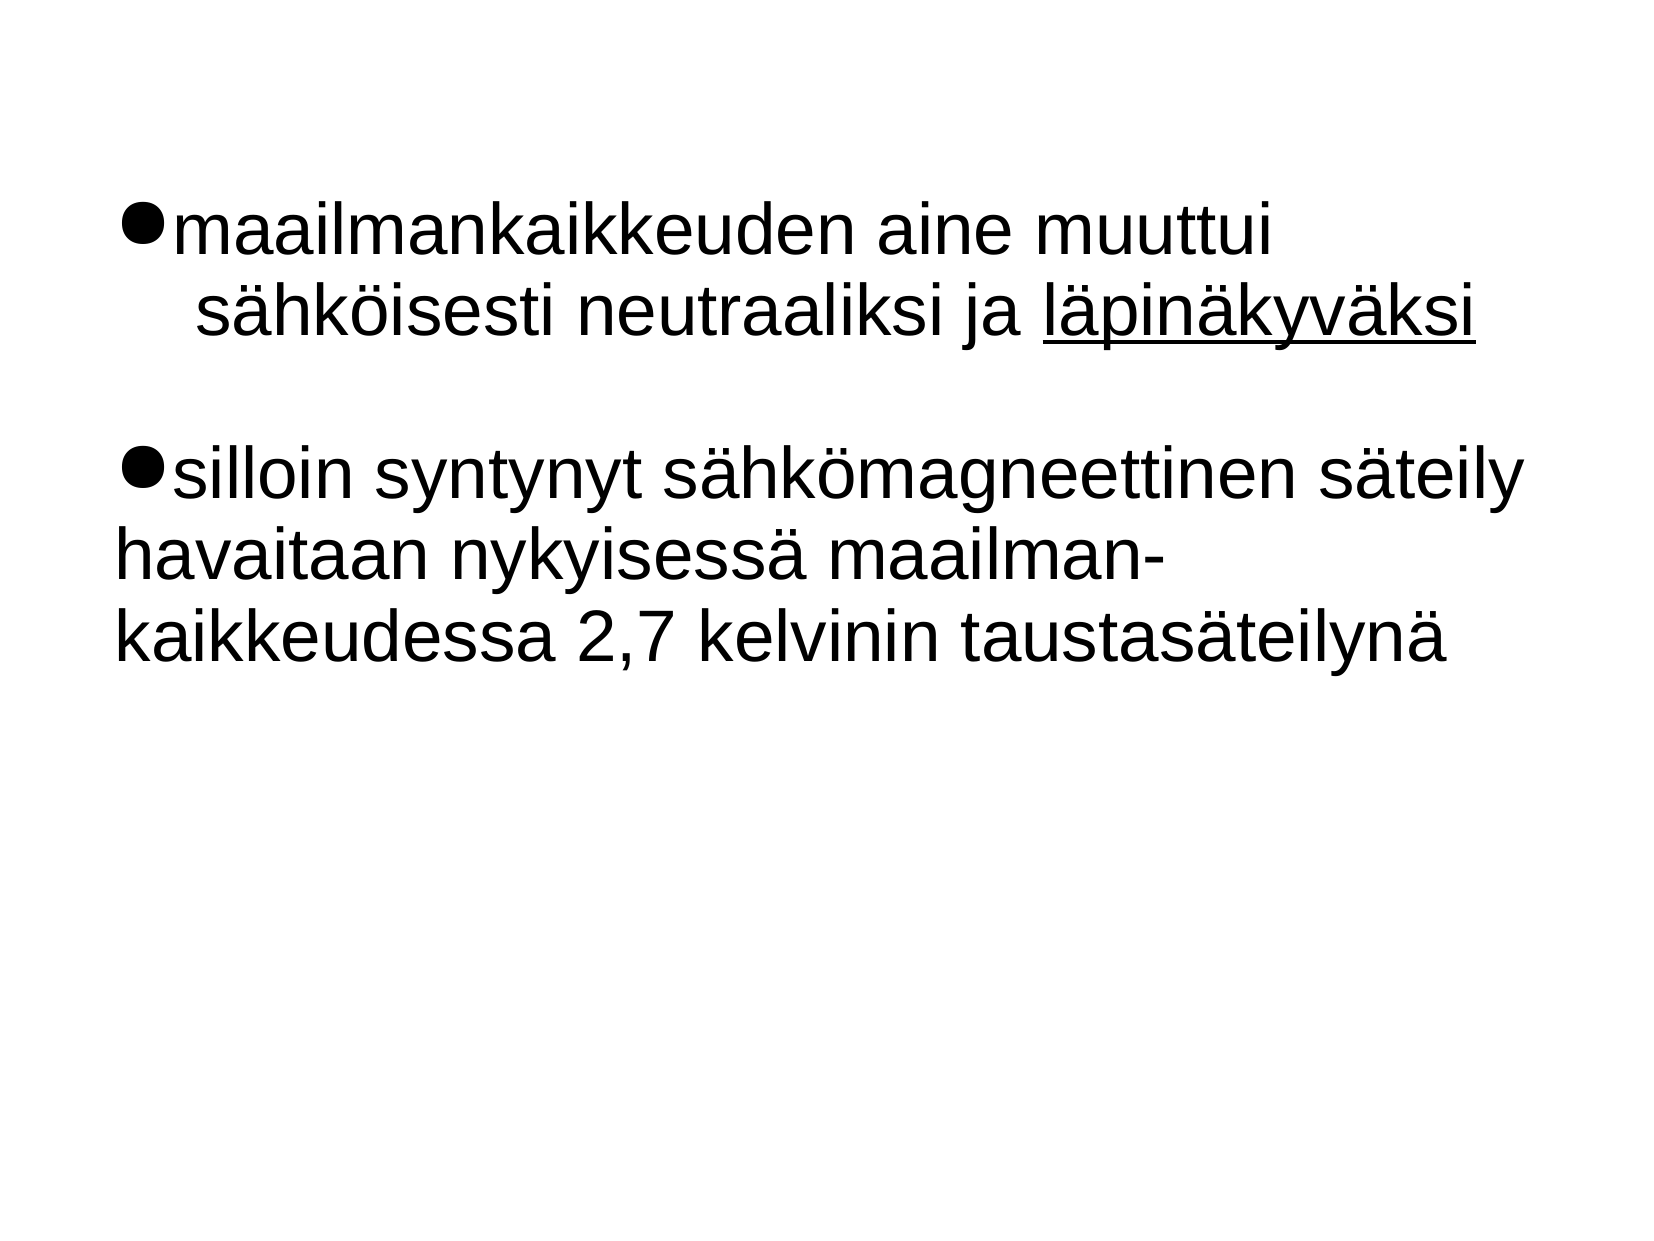

maailmankaikkeuden aine muuttui
 sähköisesti neutraaliksi ja läpinäkyväksi
silloin syntynyt sähkömagneettinen säteily
havaitaan nykyisessä maailman-
kaikkeudessa 2,7 kelvinin taustasäteilynä